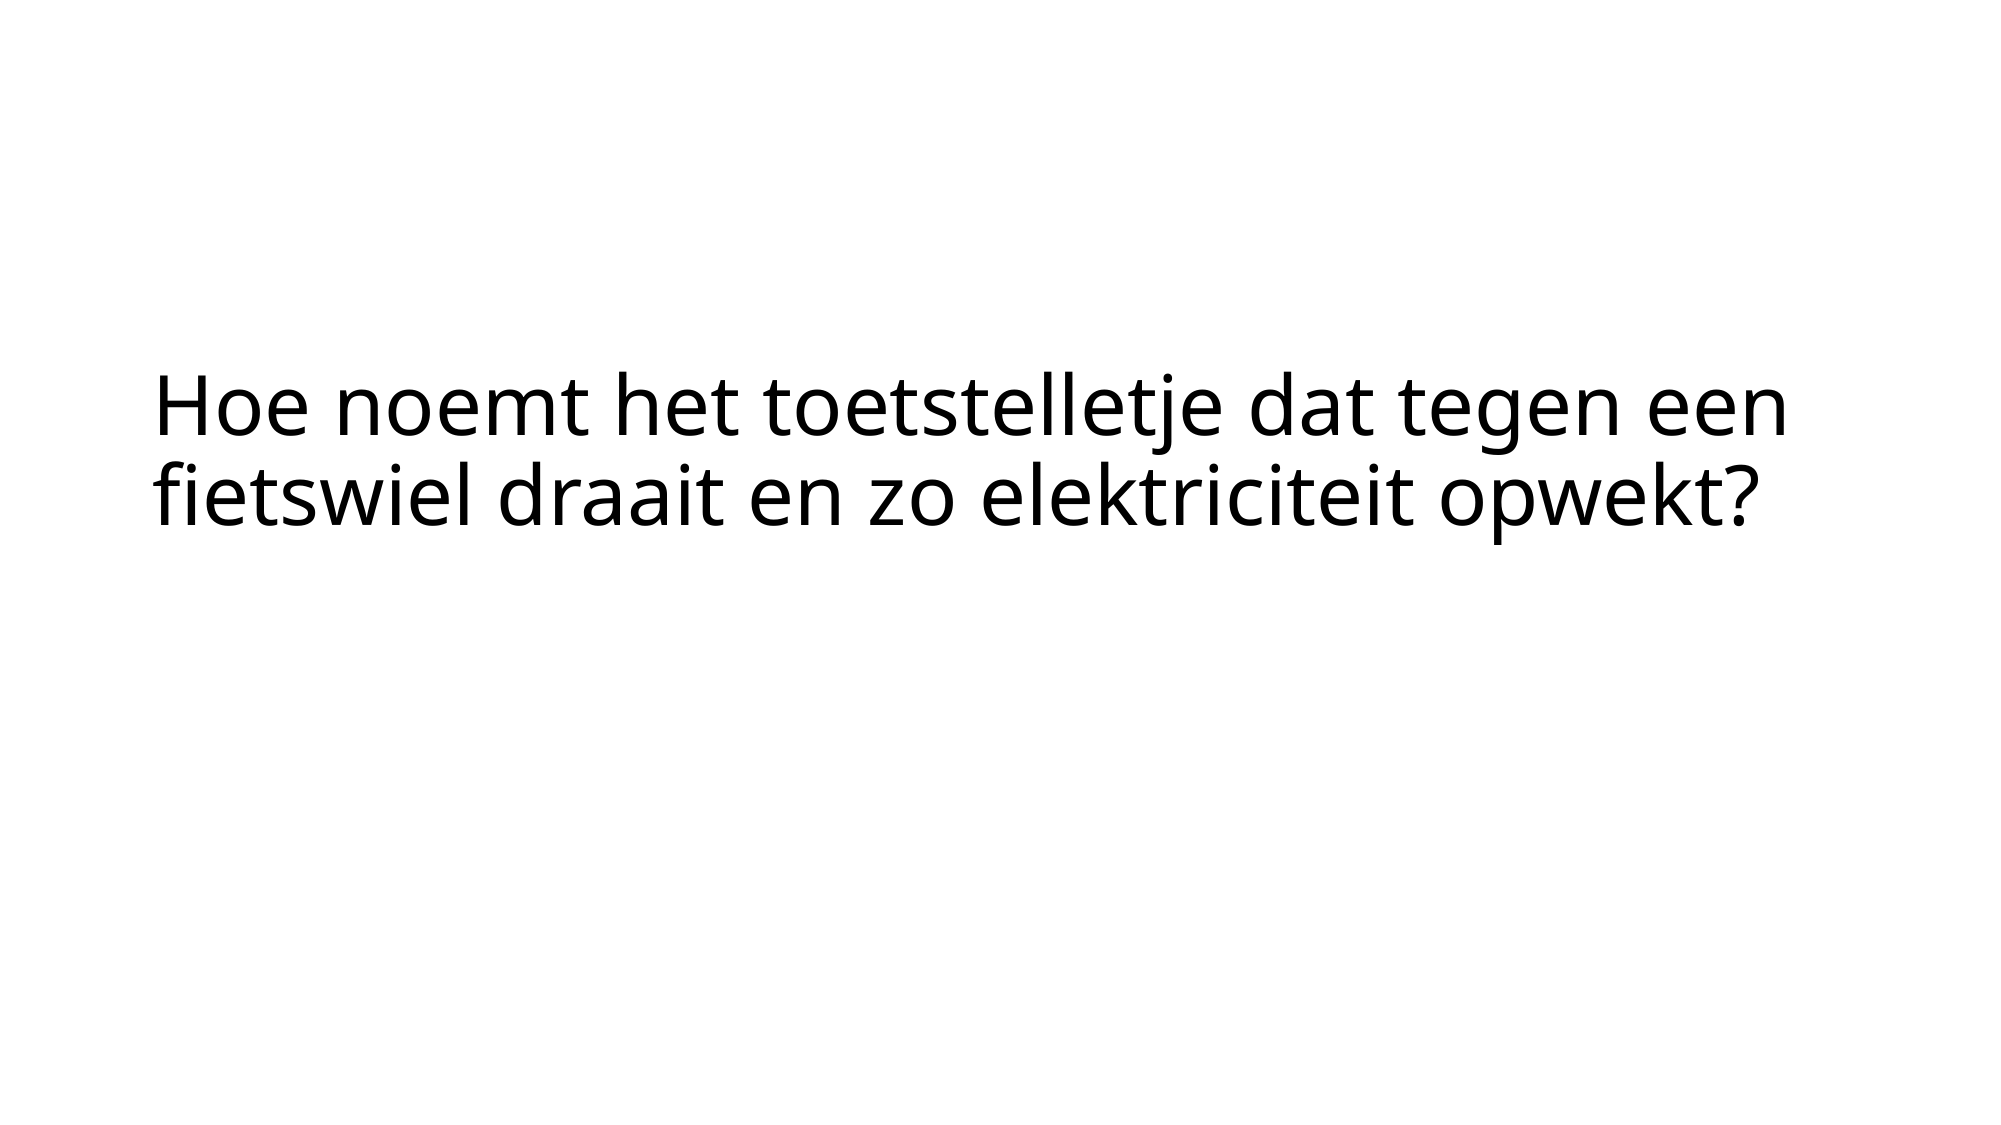

# Hoe noemt het toetstelletje dat tegen een fietswiel draait en zo elektriciteit opwekt?